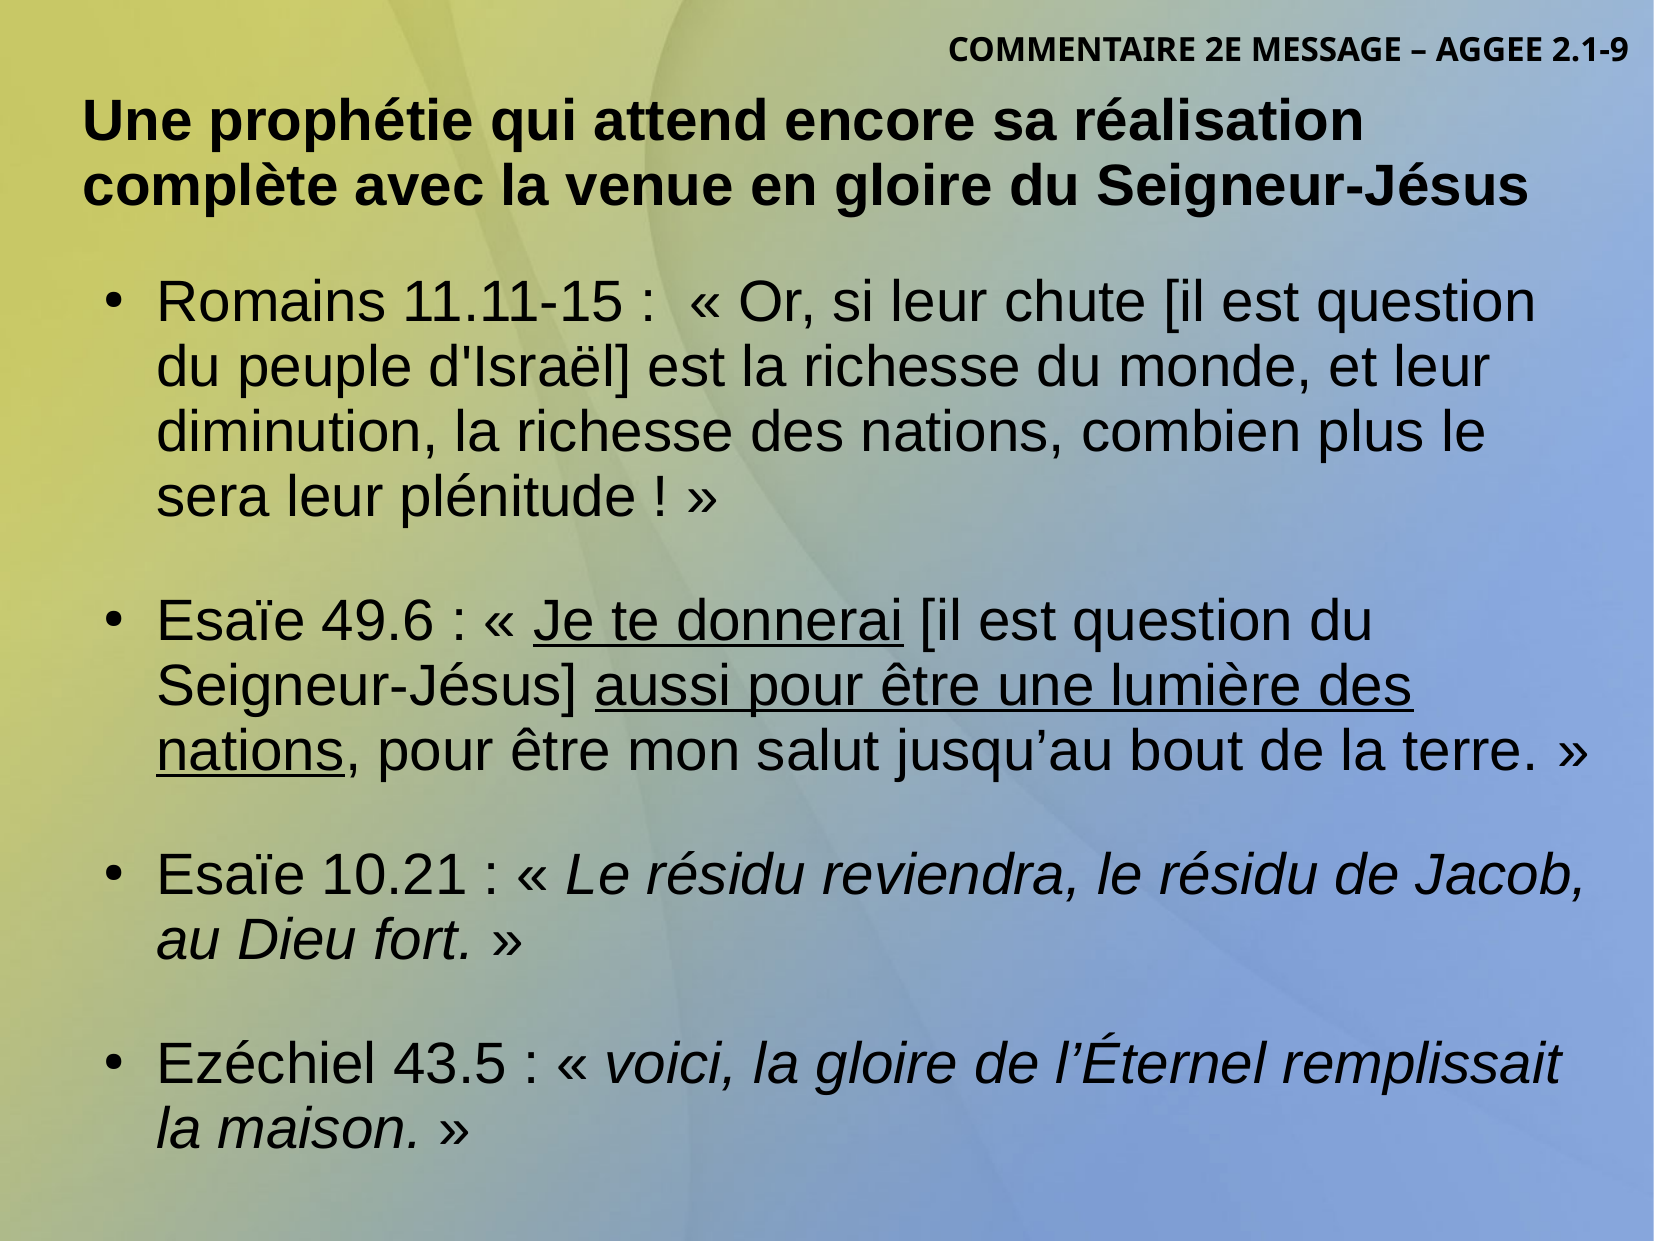

COMMENTAIRE 2E MESSAGE – AGGEE 2.1-9
# Une prophétie qui attend encore sa réalisation complète avec la venue en gloire du Seigneur-Jésus
Romains 11.11-15 : « Or, si leur chute [il est question du peuple d'Israël] est la richesse du monde, et leur diminution, la richesse des nations, combien plus le sera leur plénitude ! »
Esaïe 49.6 : « Je te donnerai [il est question du Seigneur-Jésus] aussi pour être une lumière des nations, pour être mon salut jusqu’au bout de la terre. »
Esaïe 10.21 : « Le résidu reviendra, le résidu de Jacob, au Dieu fort. »
Ezéchiel 43.5 : « voici, la gloire de l’Éternel remplissait la maison. »